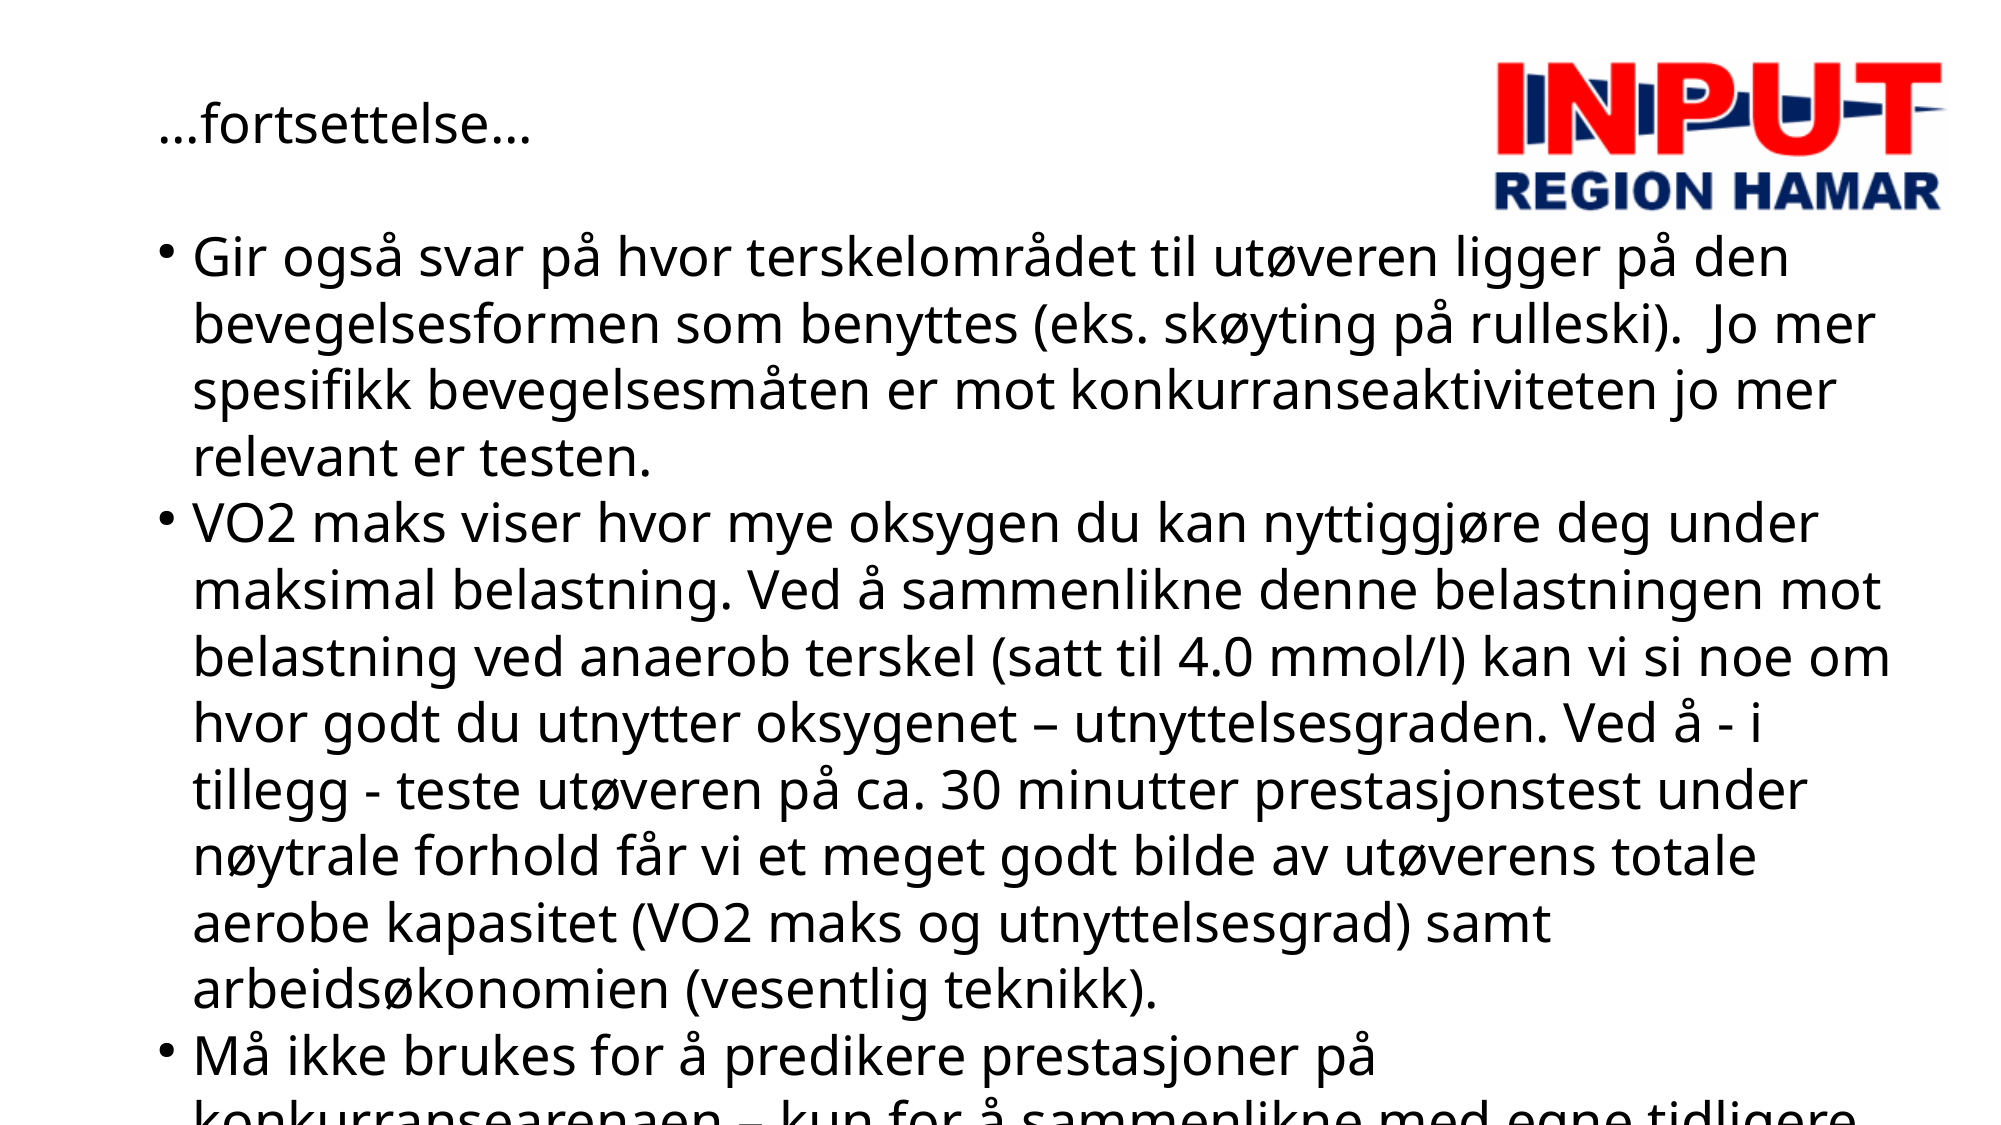

...fortsettelse...
Gir også svar på hvor terskelområdet til utøveren ligger på den bevegelsesformen som benyttes (eks. skøyting på rulleski). Jo mer spesifikk bevegelsesmåten er mot konkurranseaktiviteten jo mer relevant er testen.
VO2 maks viser hvor mye oksygen du kan nyttiggjøre deg under maksimal belastning. Ved å sammenlikne denne belastningen mot belastning ved anaerob terskel (satt til 4.0 mmol/l) kan vi si noe om hvor godt du utnytter oksygenet – utnyttelsesgraden. Ved å - i tillegg - teste utøveren på ca. 30 minutter prestasjonstest under nøytrale forhold får vi et meget godt bilde av utøverens totale aerobe kapasitet (VO2 maks og utnyttelsesgrad) samt arbeidsøkonomien (vesentlig teknikk).
Må ikke brukes for å predikere prestasjoner på konkurransearenaen – kun for å sammenlikne med egne tidligere tester.